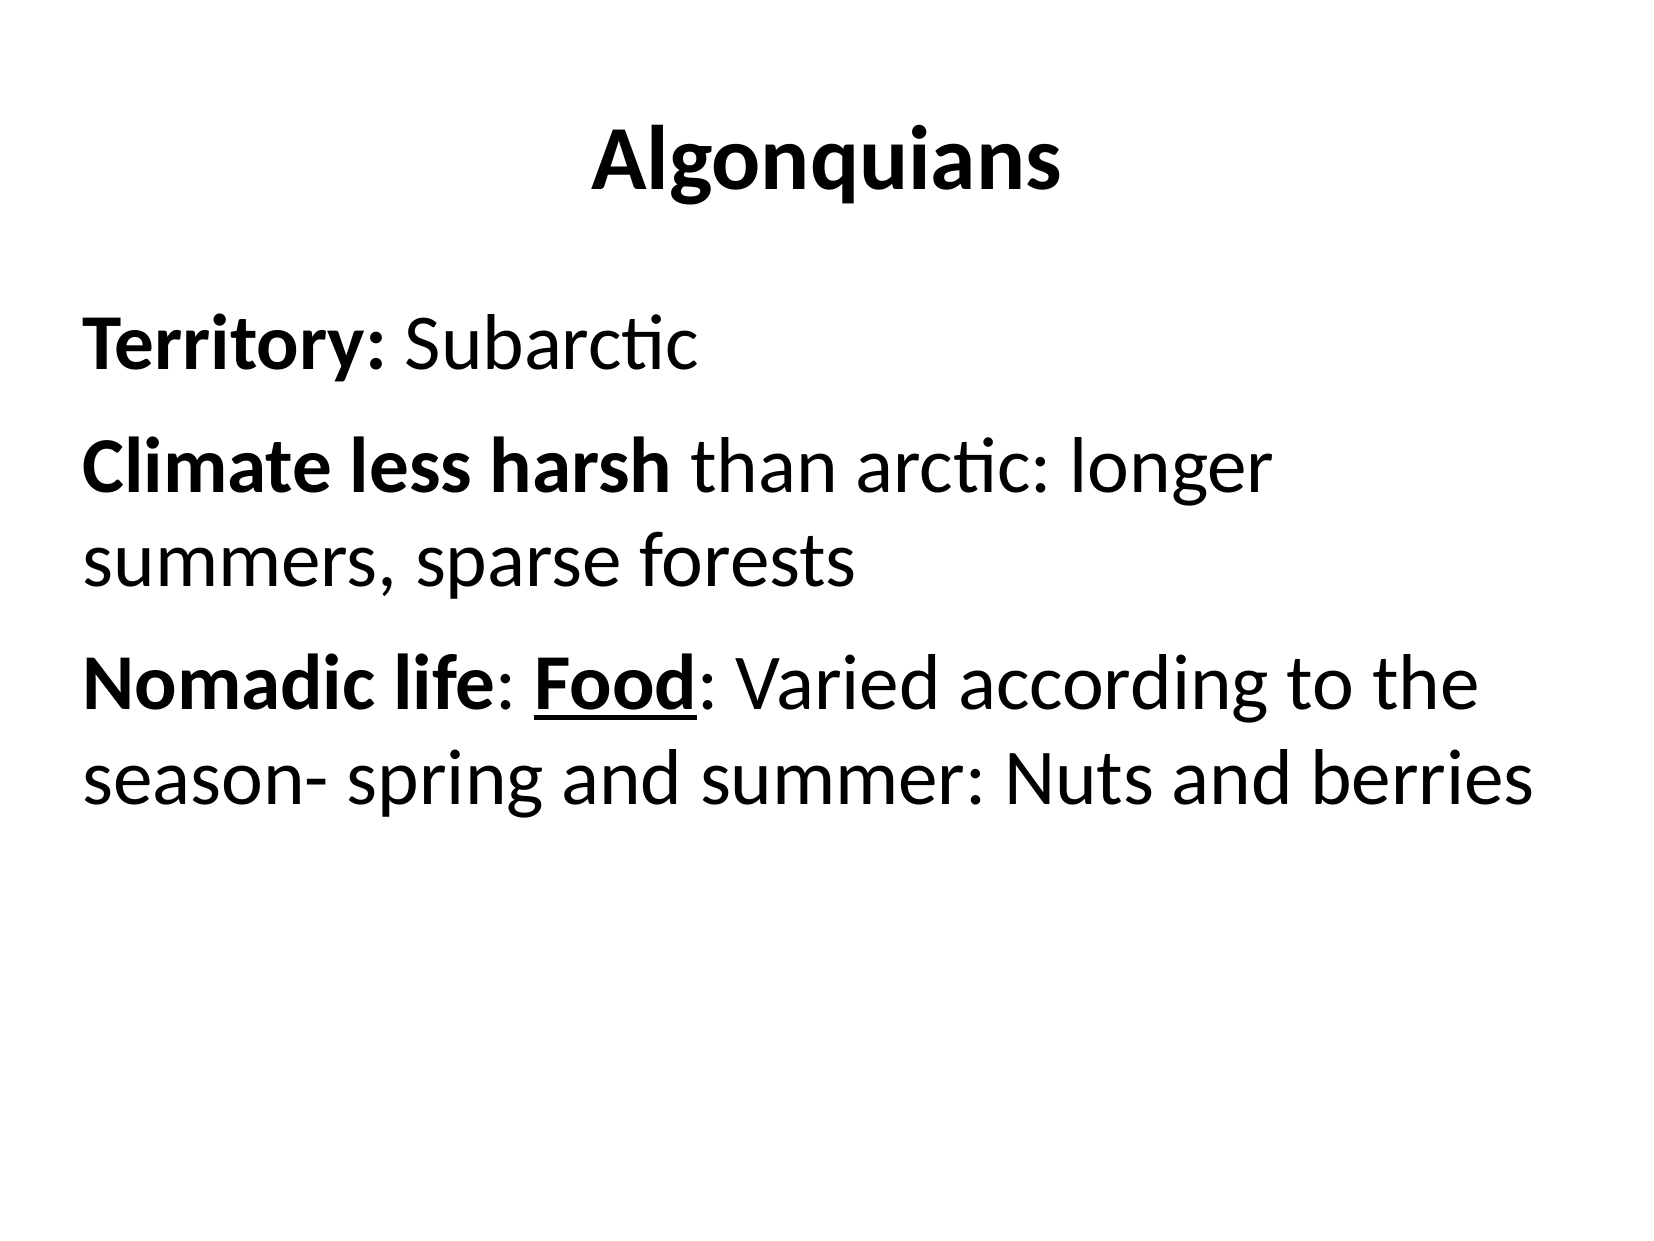

# Algonquians
Territory: Subarctic
Climate less harsh than arctic: longer summers, sparse forests
Nomadic life: Food: Varied according to the season- spring and summer: Nuts and berries